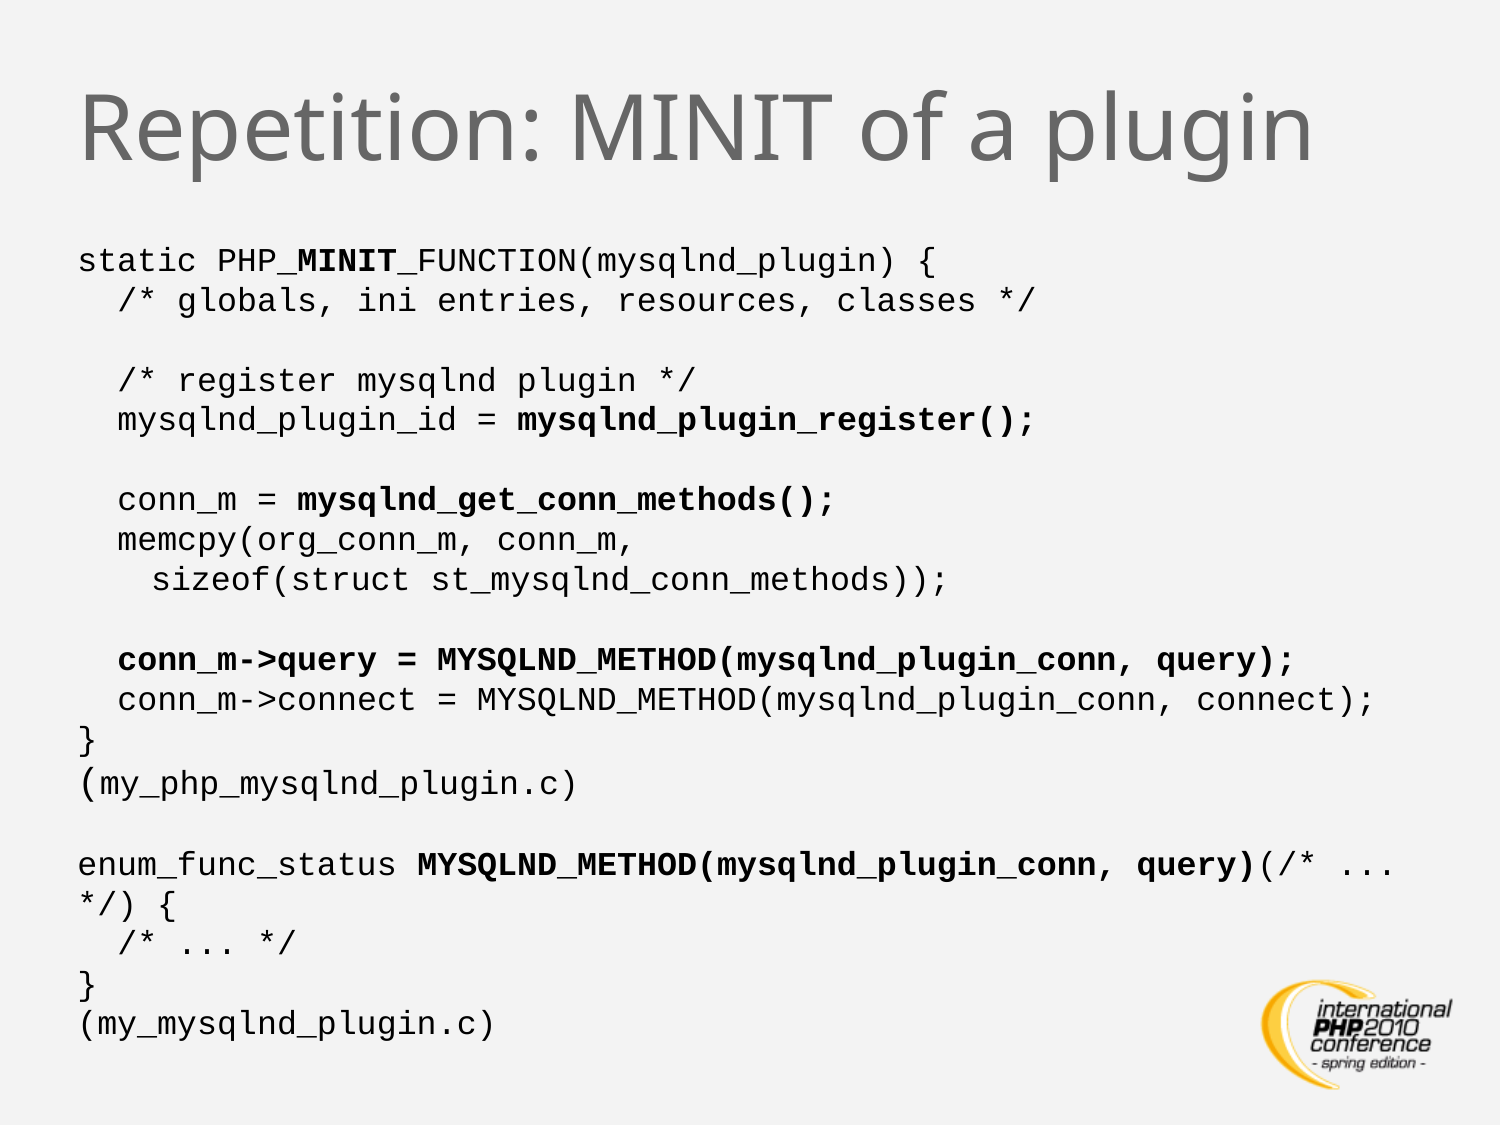

# Repetition: MINIT of a plugin
static PHP_MINIT_FUNCTION(mysqlnd_plugin) {
 /* globals, ini entries, resources, classes */
 /* register mysqlnd plugin */
 mysqlnd_plugin_id = mysqlnd_plugin_register();
 conn_m = mysqlnd_get_conn_methods();
 memcpy(org_conn_m, conn_m,
	sizeof(struct st_mysqlnd_conn_methods));
 conn_m->query = MYSQLND_METHOD(mysqlnd_plugin_conn, query);
 conn_m->connect = MYSQLND_METHOD(mysqlnd_plugin_conn, connect);
}
(my_php_mysqlnd_plugin.c)
enum_func_status MYSQLND_METHOD(mysqlnd_plugin_conn, query)(/* ... */) {
 /* ... */
}
(my_mysqlnd_plugin.c)